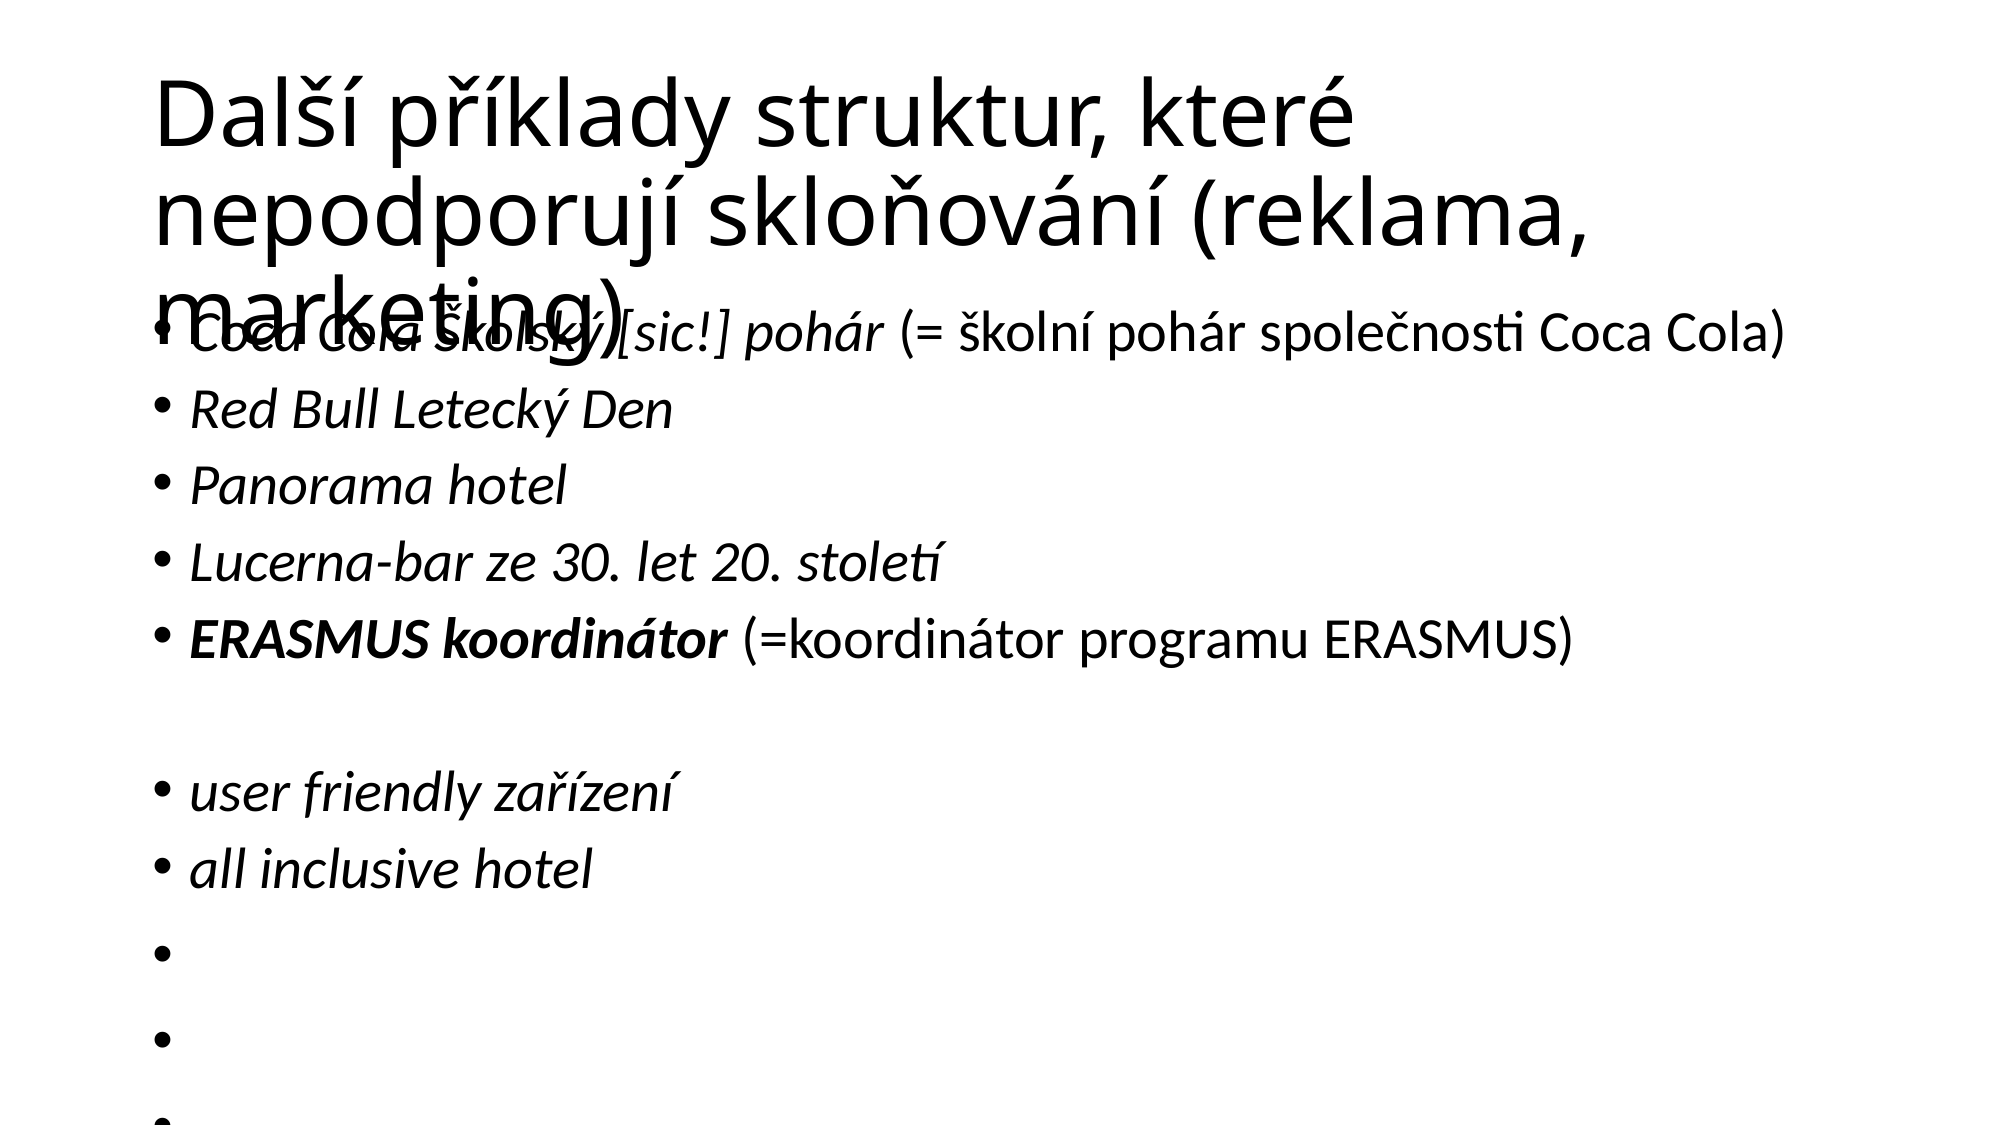

# Další příklady struktur, které nepodporují skloňování (reklama, marketing)
Coca Cola Školský [sic!] pohár (= školní pohár společnosti Coca Cola)
Red Bull Letecký Den
Panorama hotel
Lucerna-bar ze 30. let 20. století
ERASMUS koordinátor (=koordinátor programu ERASMUS)
user friendly zařízení
all inclusive hotel